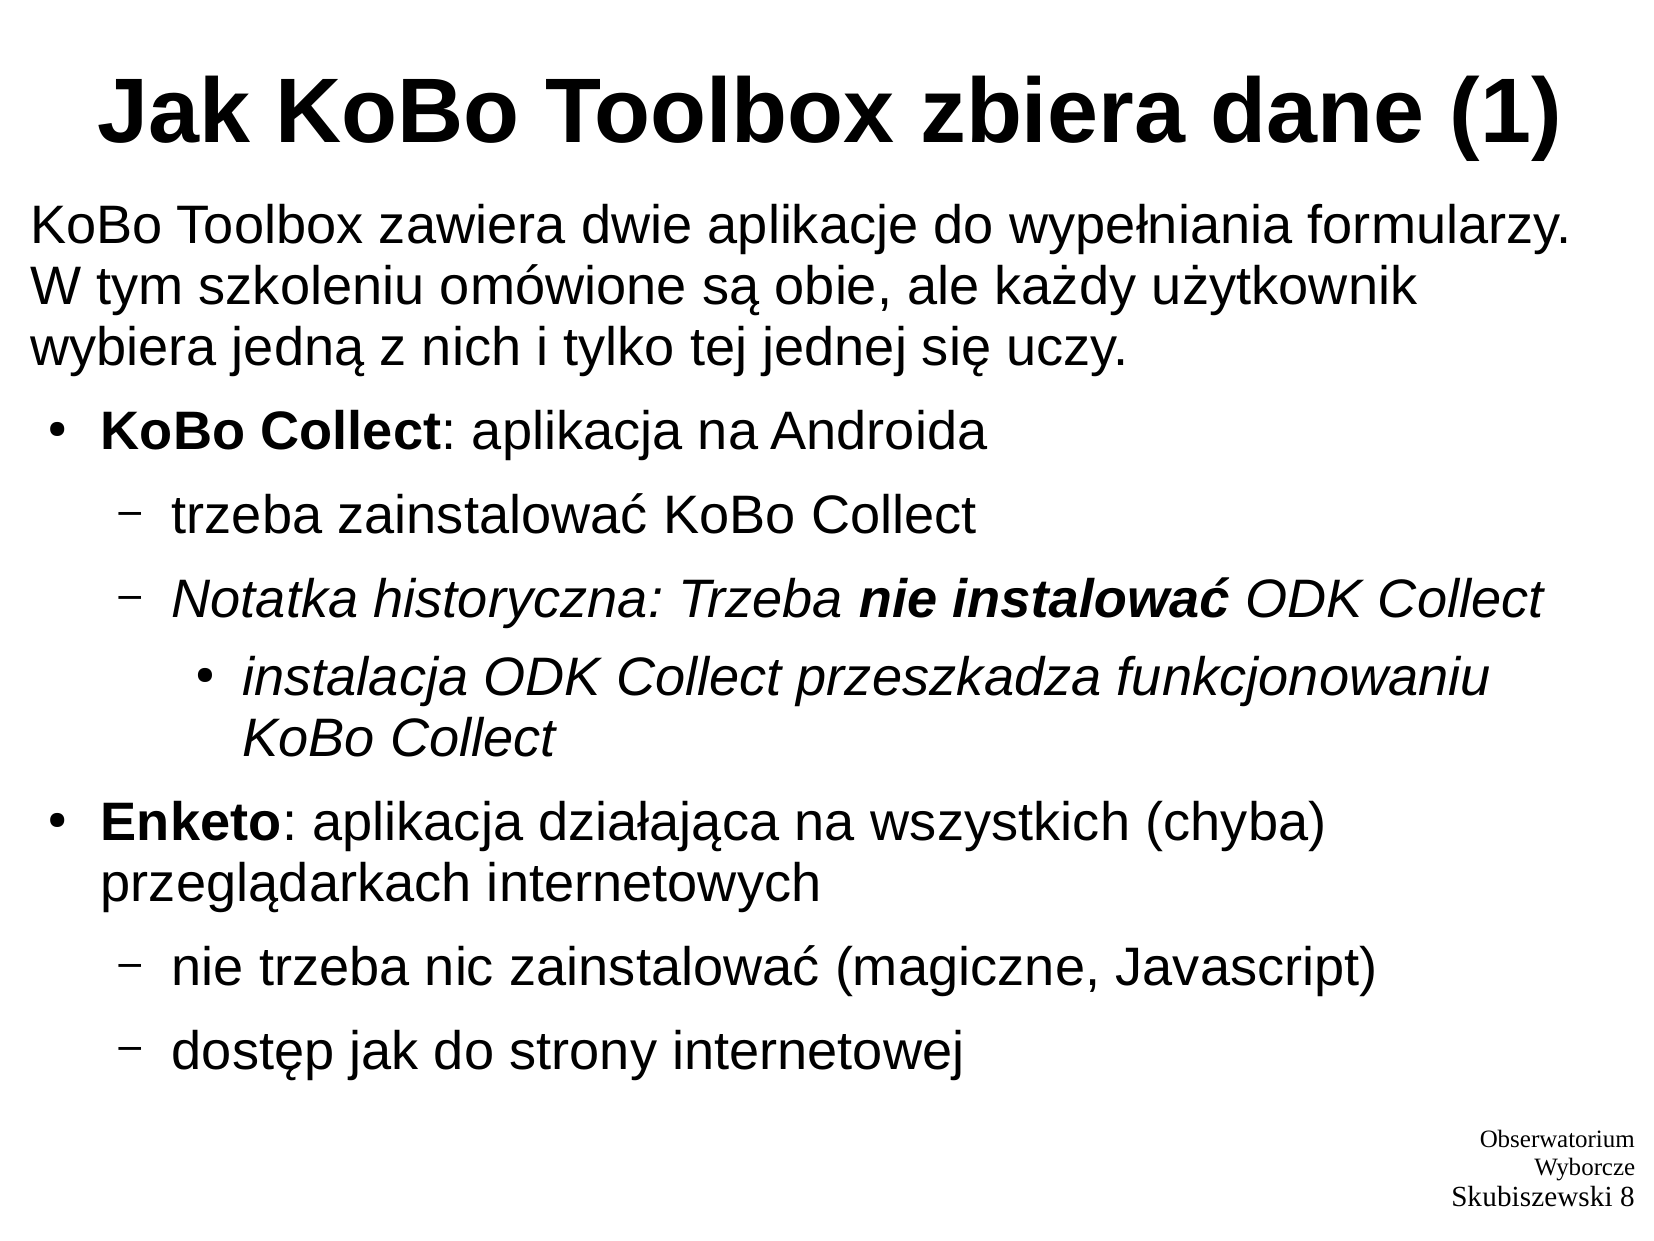

# Jak KoBo Toolbox zbiera dane (1)
KoBo Toolbox zawiera dwie aplikacje do wypełniania formularzy. W tym szkoleniu omówione są obie, ale każdy użytkownik wybiera jedną z nich i tylko tej jednej się uczy.
KoBo Collect: aplikacja na Androida
trzeba zainstalować KoBo Collect
Notatka historyczna: Trzeba nie instalować ODK Collect
instalacja ODK Collect przeszkadza funkcjonowaniu KoBo Collect
Enketo: aplikacja działająca na wszystkich (chyba) przeglądarkach internetowych
nie trzeba nic zainstalować (magiczne, Javascript)
dostęp jak do strony internetowej
8